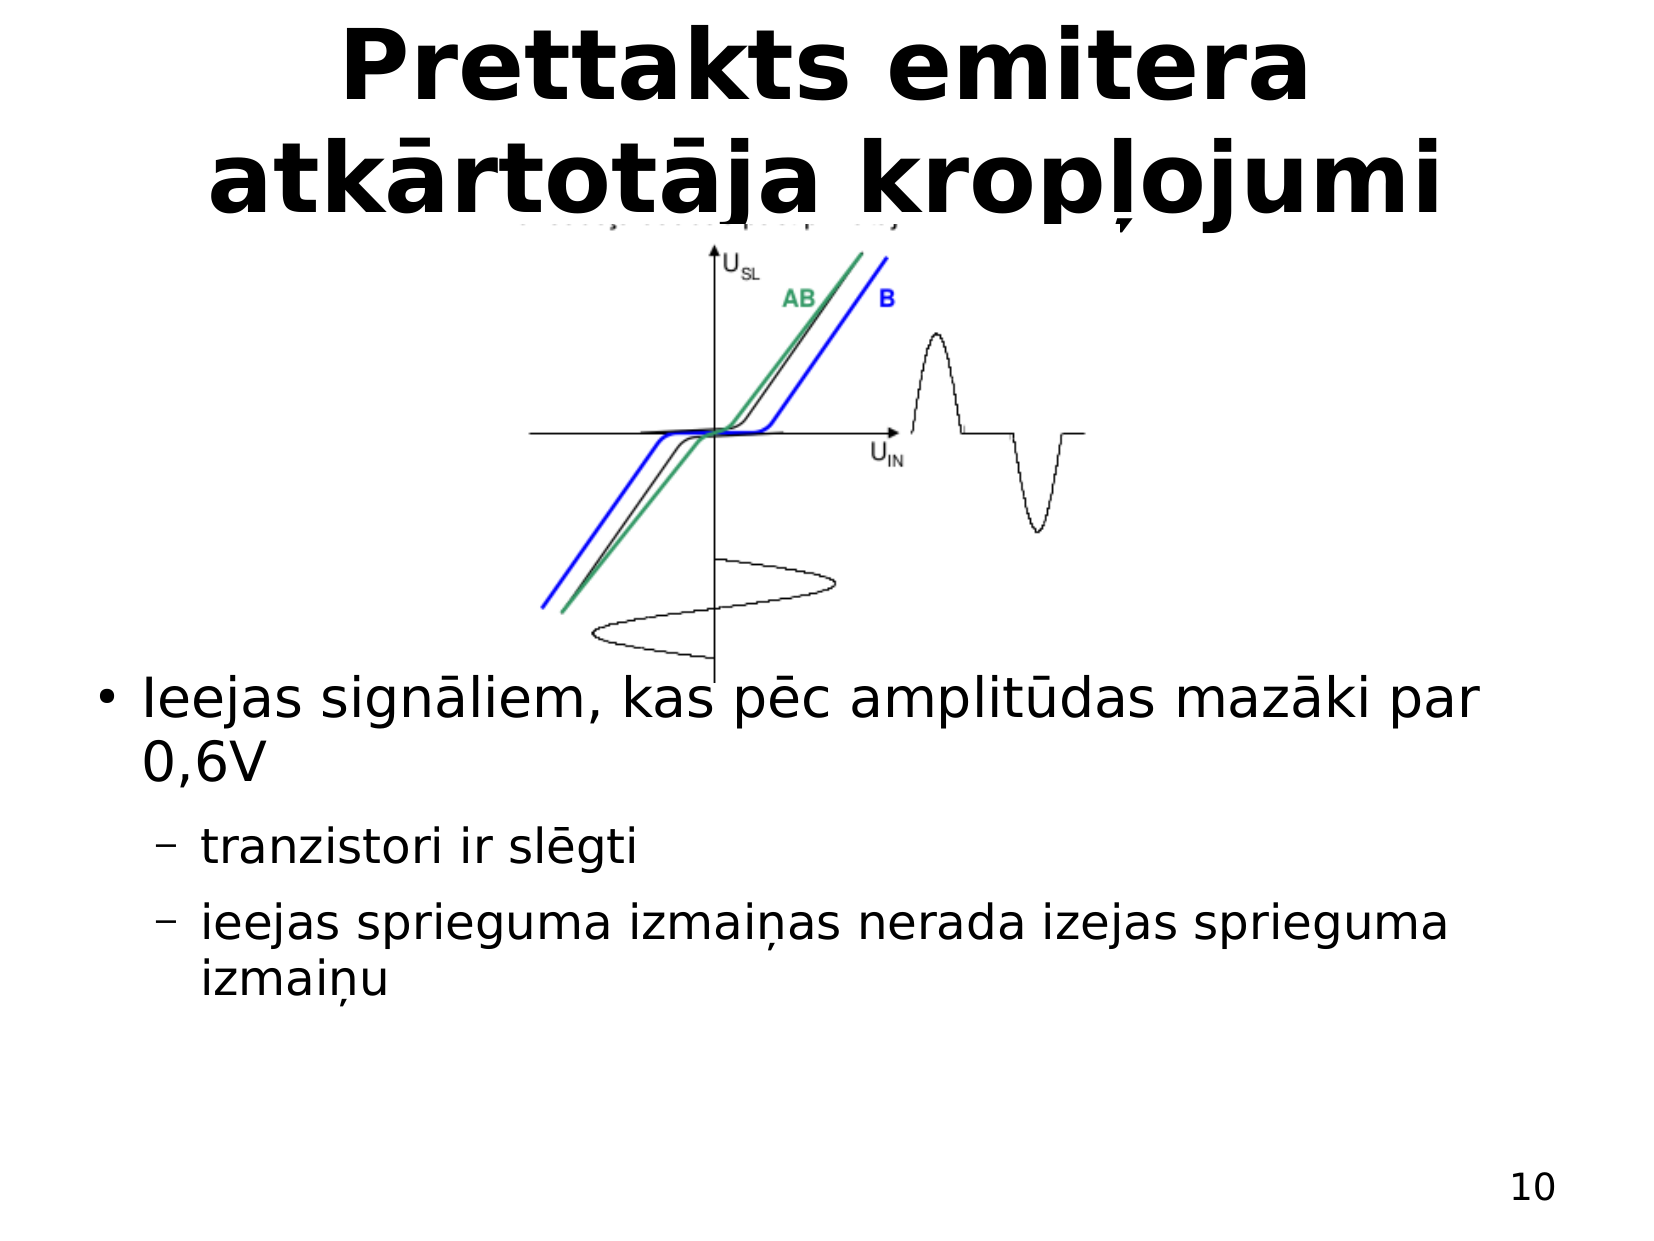

# Prettakts emitera atkārtotāja kropļojumi
Ieejas signāliem, kas pēc amplitūdas mazāki par 0,6V
tranzistori ir slēgti
ieejas sprieguma izmaiņas nerada izejas sprieguma izmaiņu